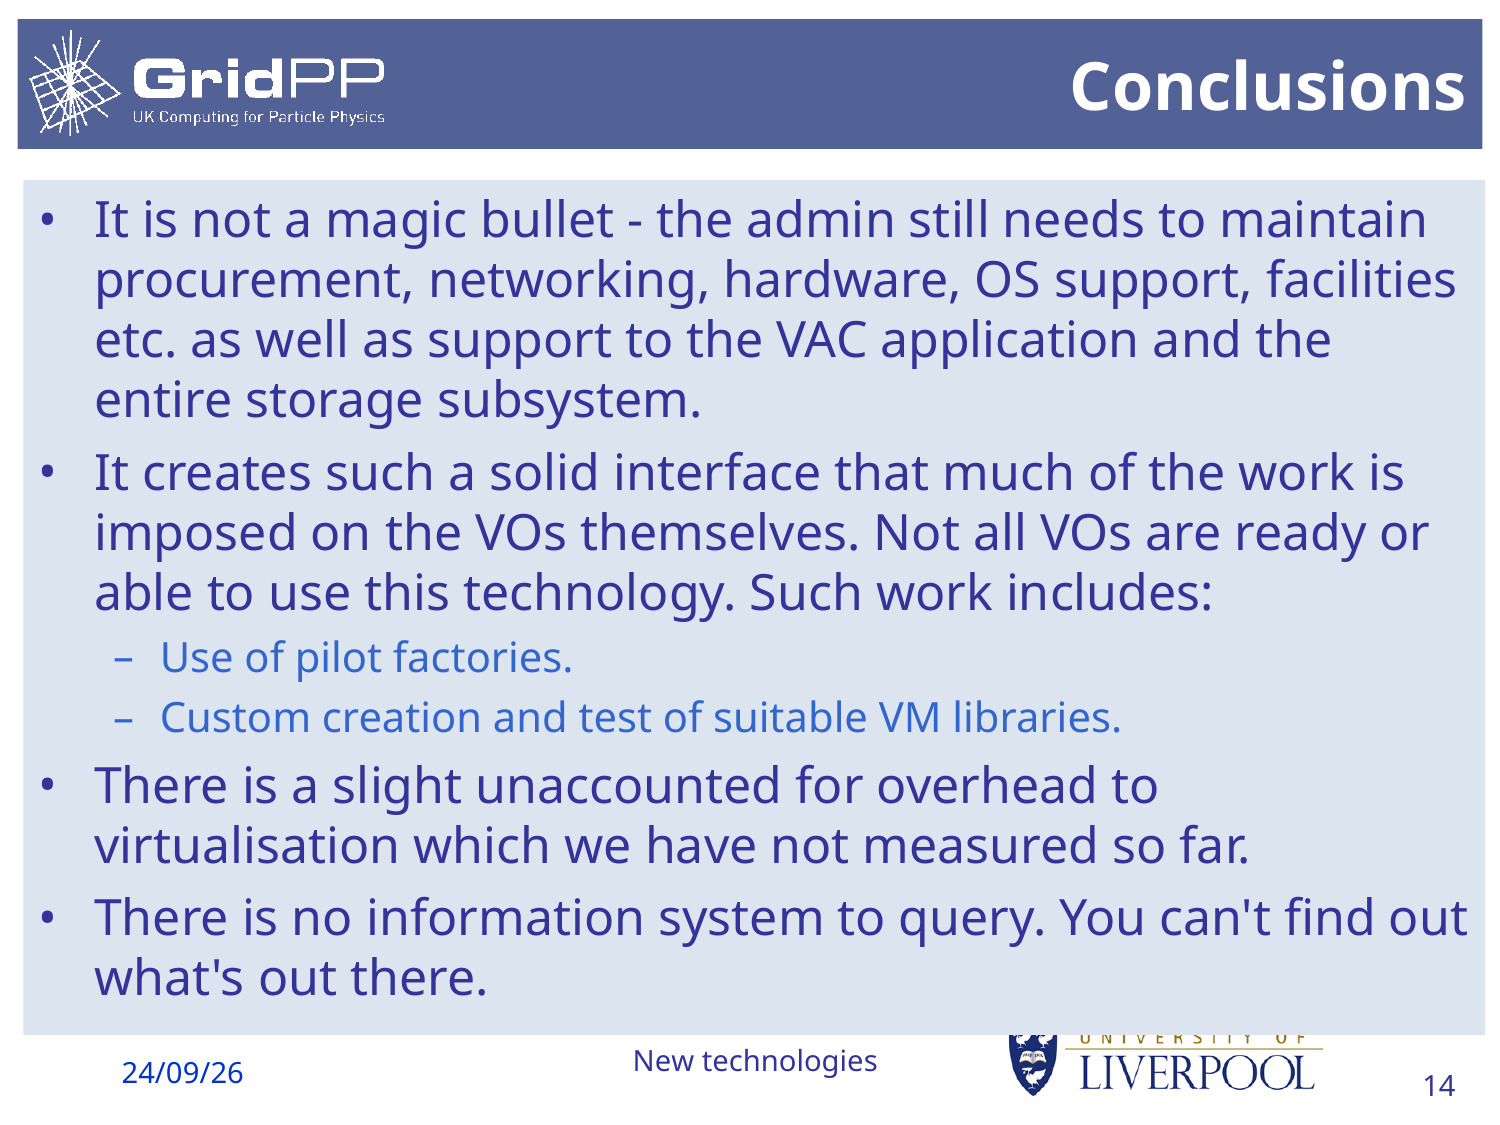

# Conclusions
It is not a magic bullet - the admin still needs to maintain procurement, networking, hardware, OS support, facilities etc. as well as support to the VAC application and the entire storage subsystem.
It creates such a solid interface that much of the work is imposed on the VOs themselves. Not all VOs are ready or able to use this technology. Such work includes:
Use of pilot factories.
Custom creation and test of suitable VM libraries.
There is a slight unaccounted for overhead to virtualisation which we have not measured so far.
There is no information system to query. You can't find out what's out there.
New technologies